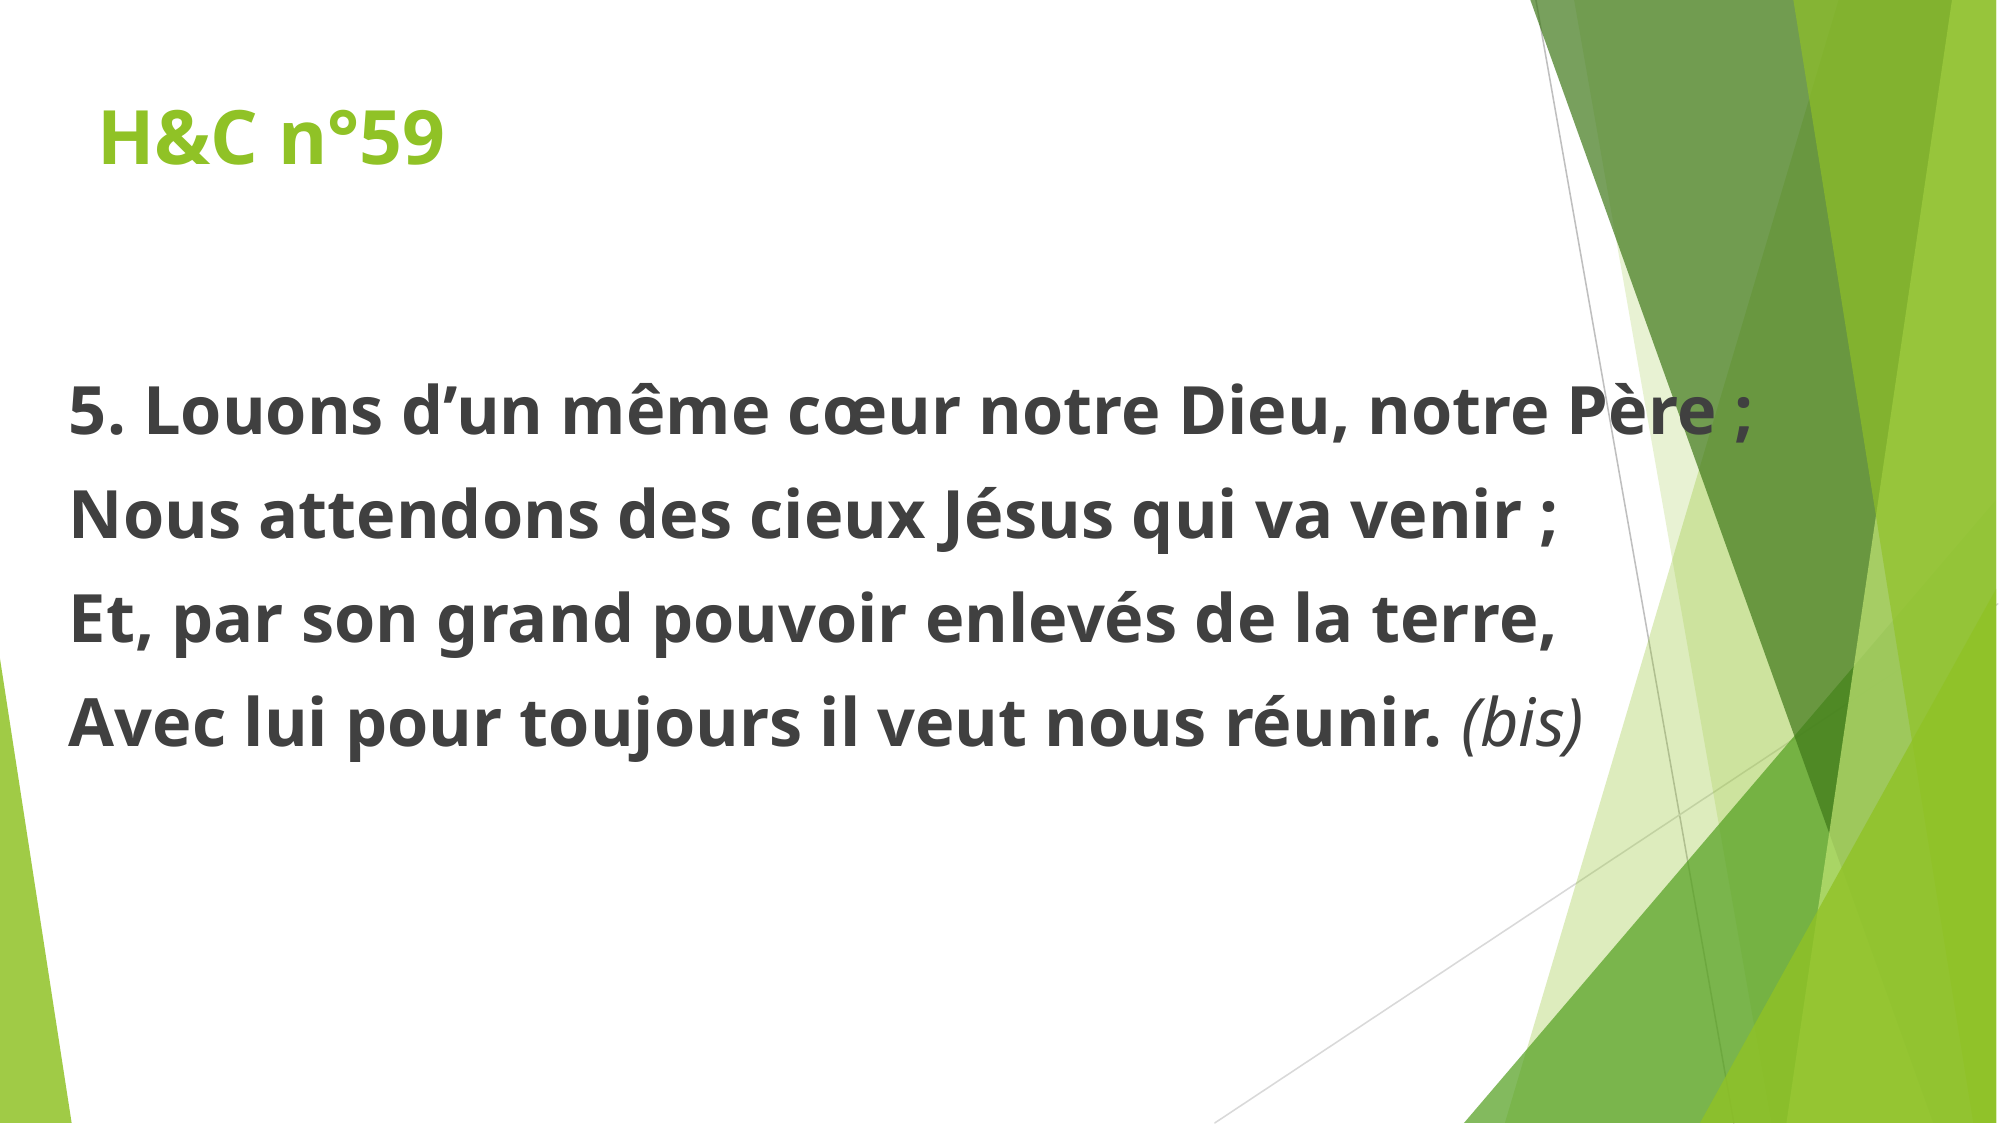

H&C n°59
5. Louons d’un même cœur notre Dieu, notre Père ;
Nous attendons des cieux Jésus qui va venir ;
Et, par son grand pouvoir enlevés de la terre,
Avec lui pour toujours il veut nous réunir. (bis)